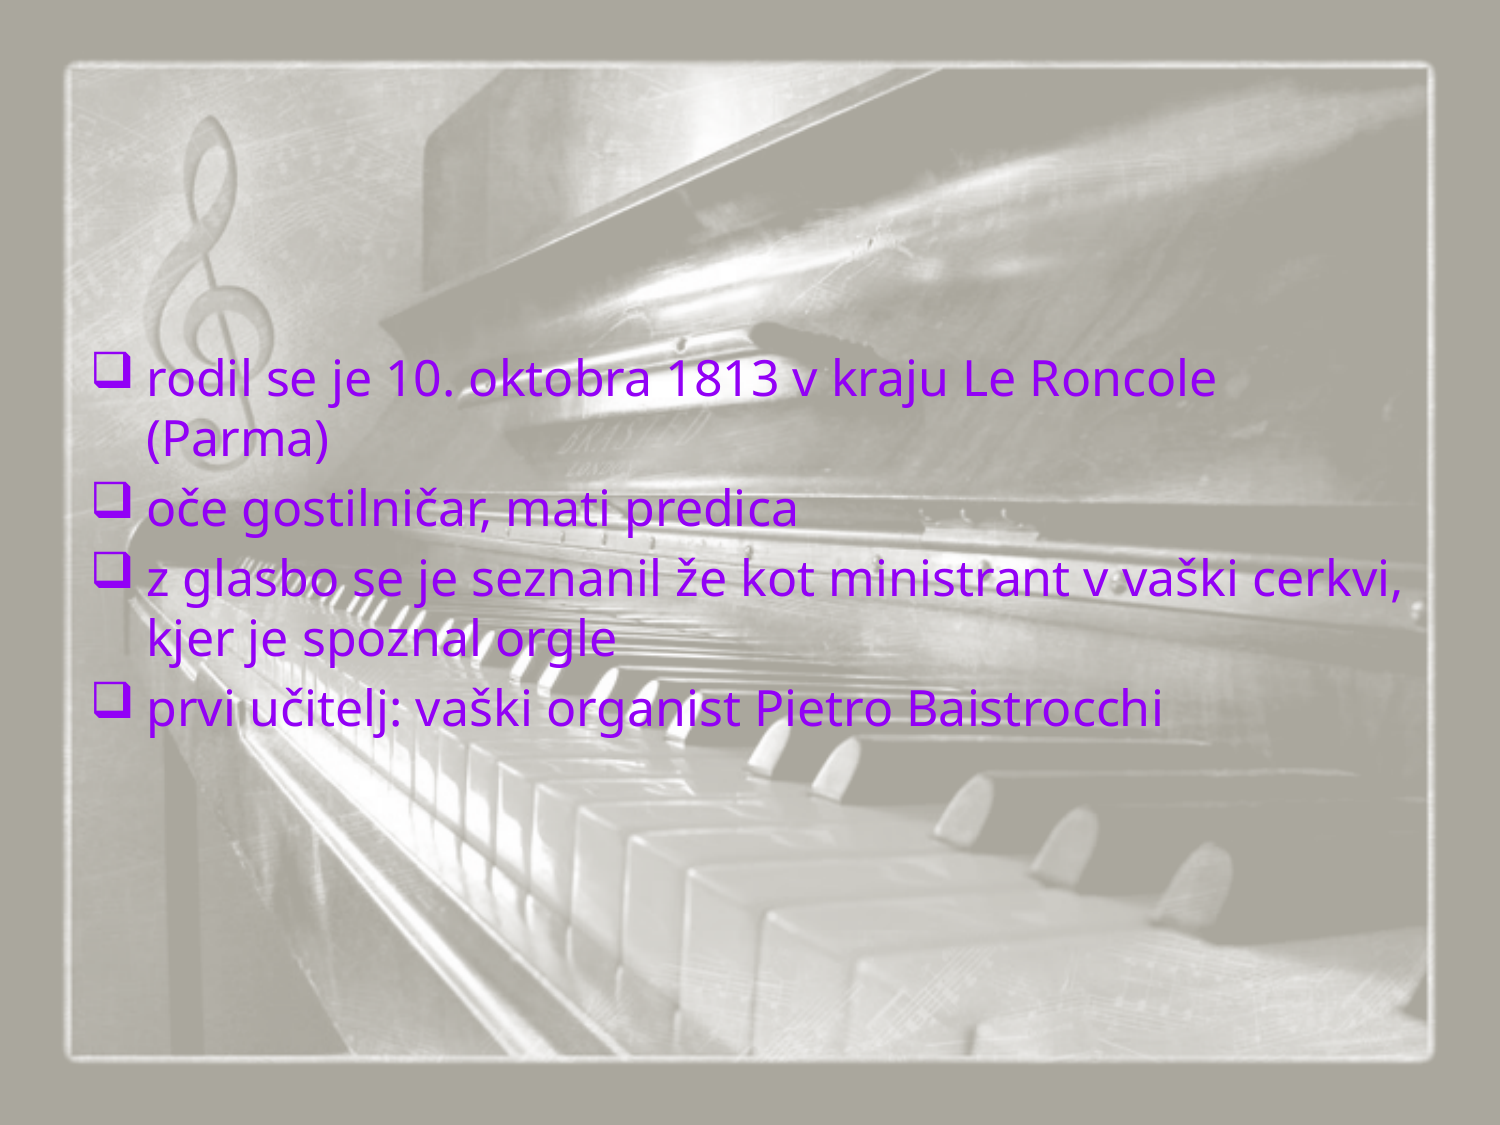

# rodil se je 10. oktobra 1813 v kraju Le Roncole (Parma)
oče gostilničar, mati predica
z glasbo se je seznanil že kot ministrant v vaški cerkvi, kjer je spoznal orgle
prvi učitelj: vaški organist Pietro Baistrocchi